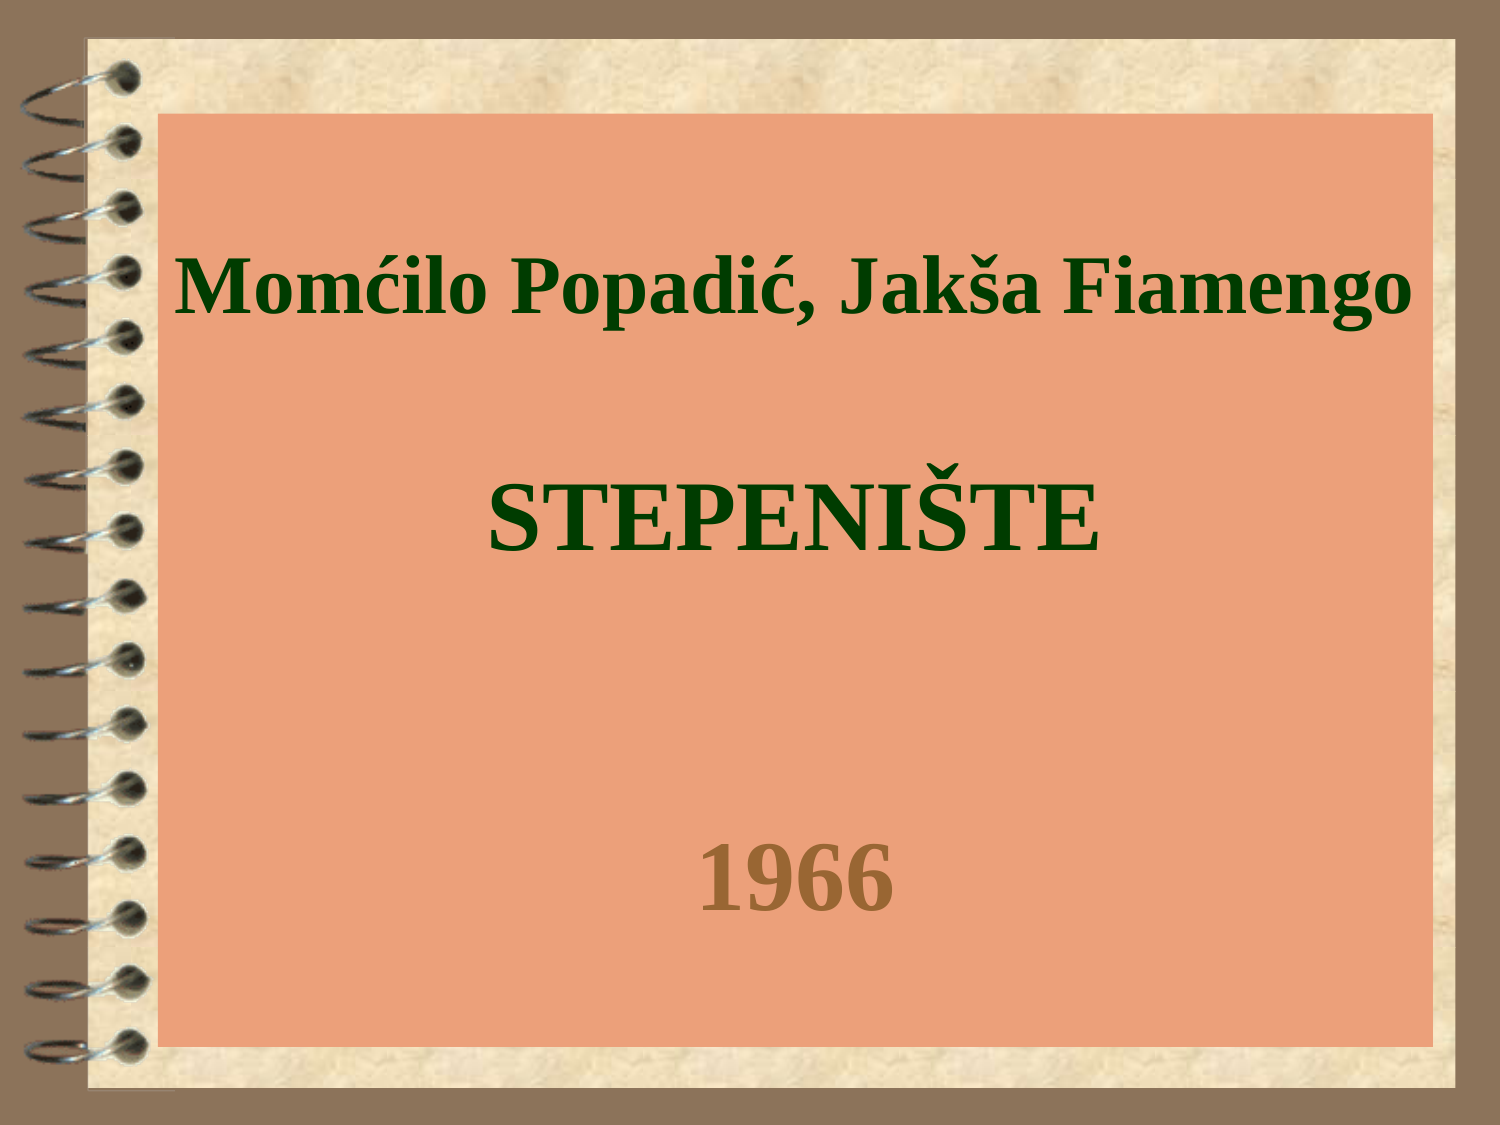

# Momćilo Popadić, Jakša Fiamengo STEPENIŠTE 1966
cop. M. Petek